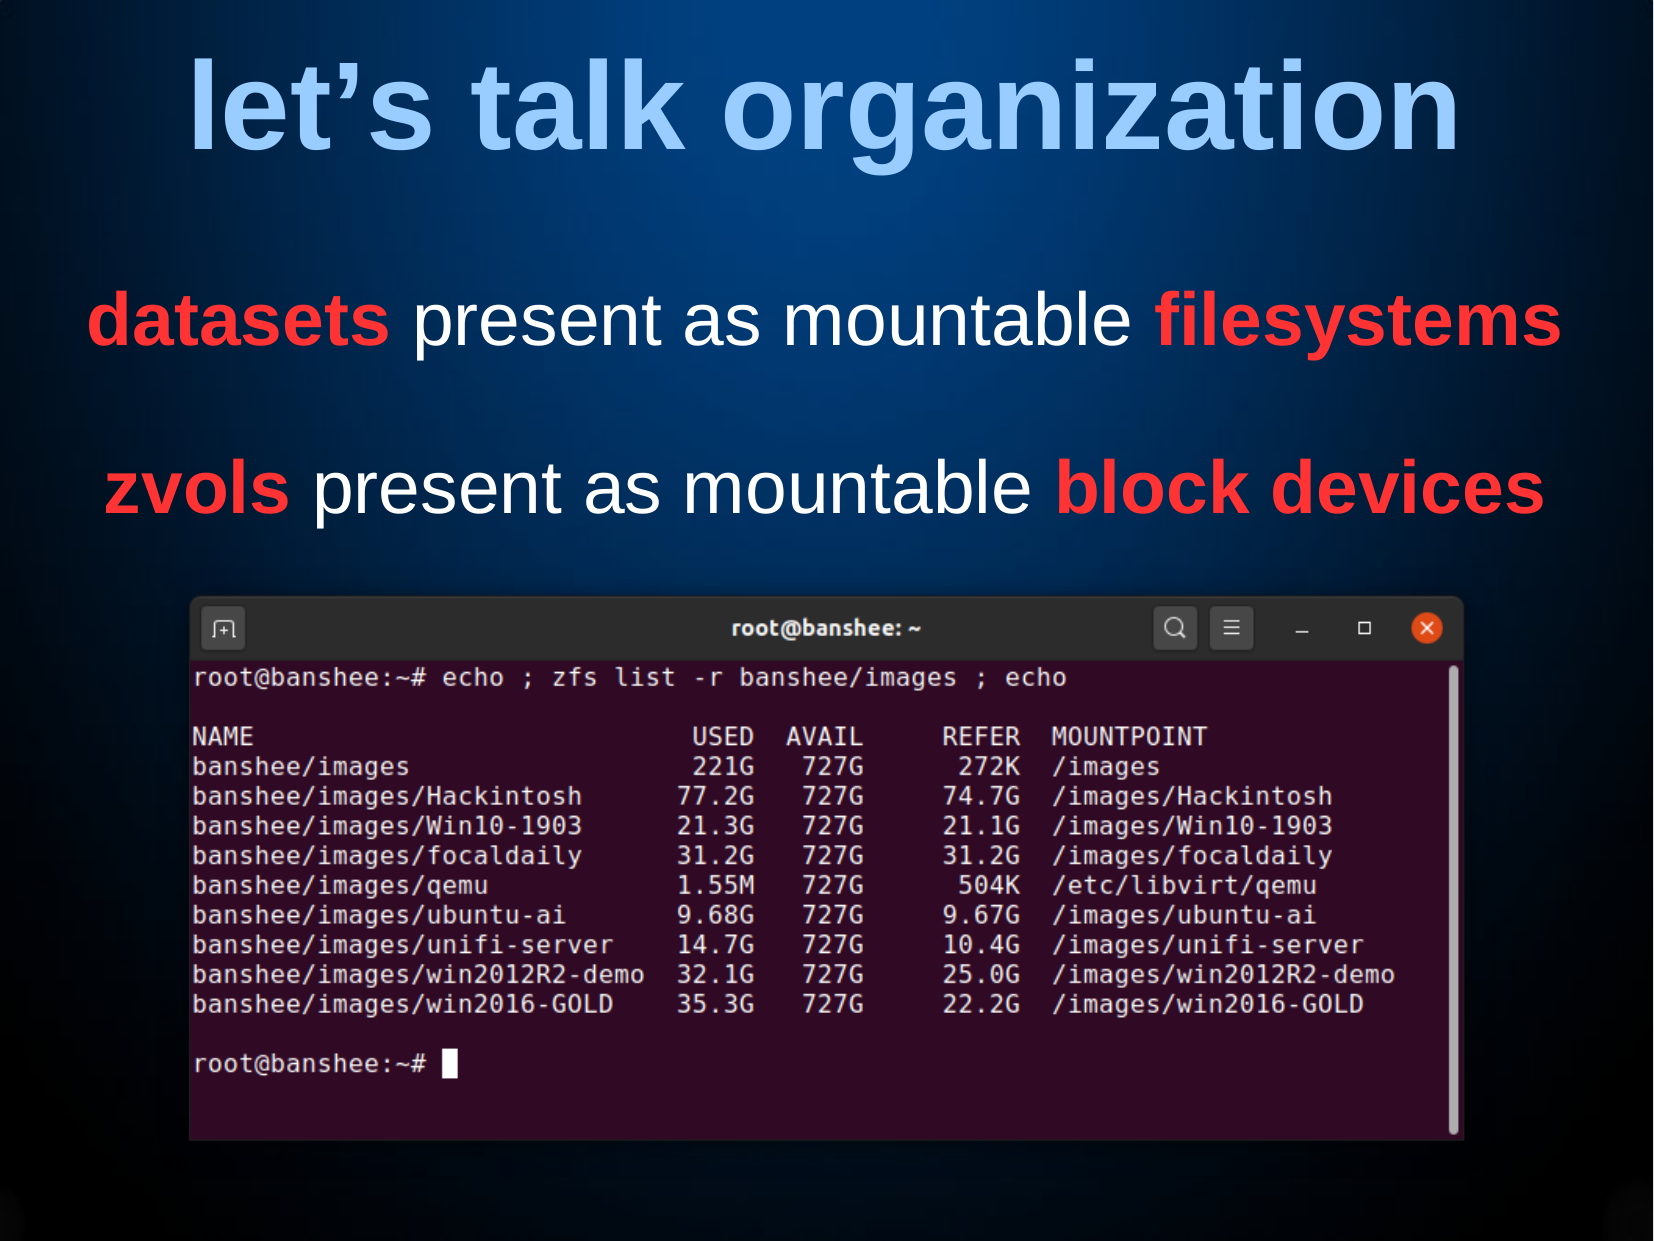

# let’s talk organization
datasets present as mountable filesystems
zvols present as mountable block devices